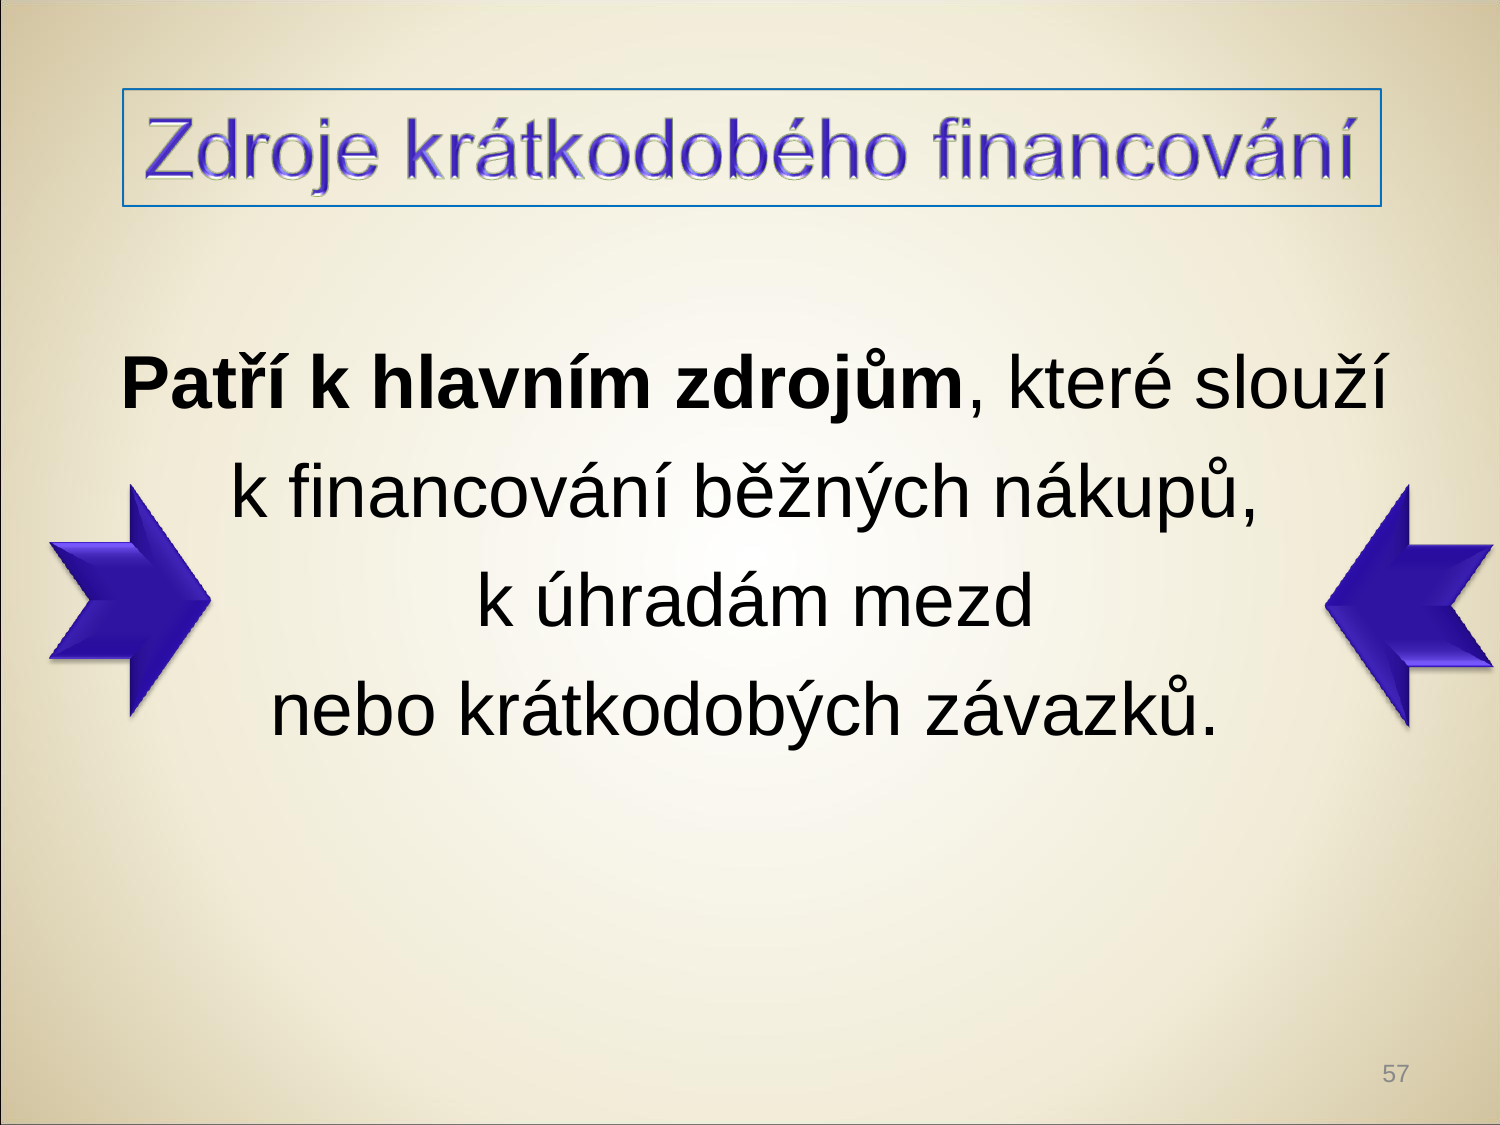

# Patří k hlavním zdrojům, které slouží
k financování běžných nákupů,
k úhradám mezd
nebo krátkodobých závazků.